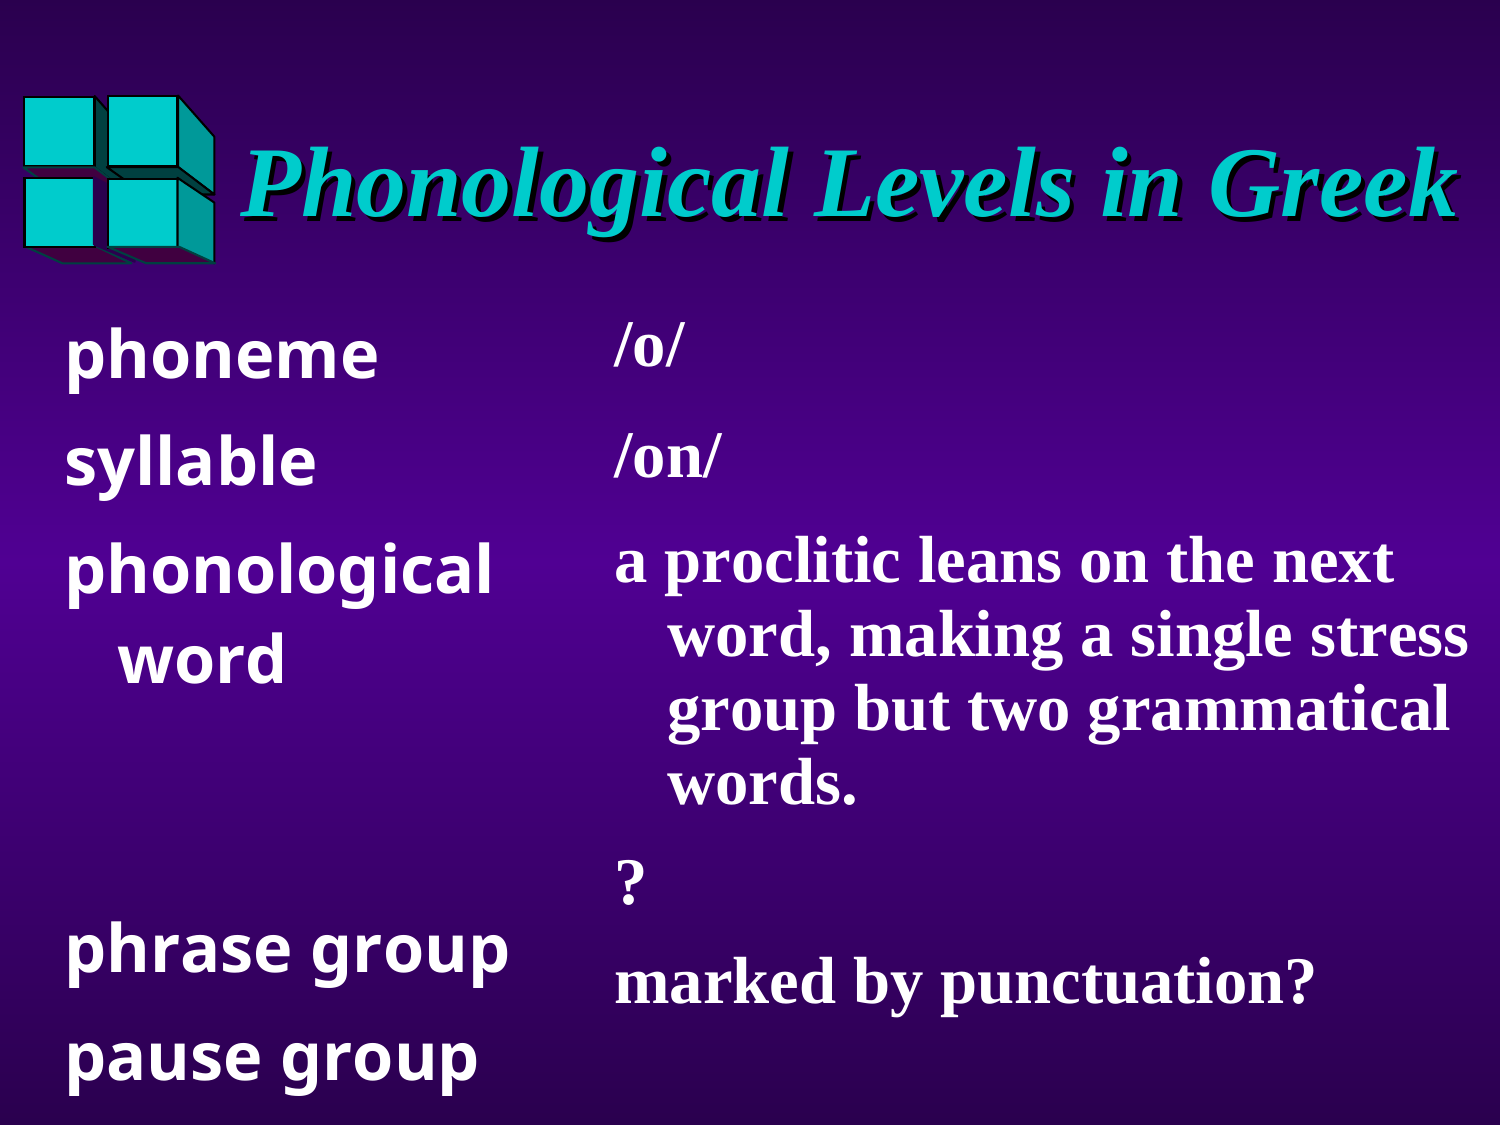

# Phonological Levels in Greek
phoneme
syllable
phonological word
phrase group
pause group
/o/
/on/
a proclitic leans on the next word, making a single stress group but two grammatical words.
?
marked by punctuation?